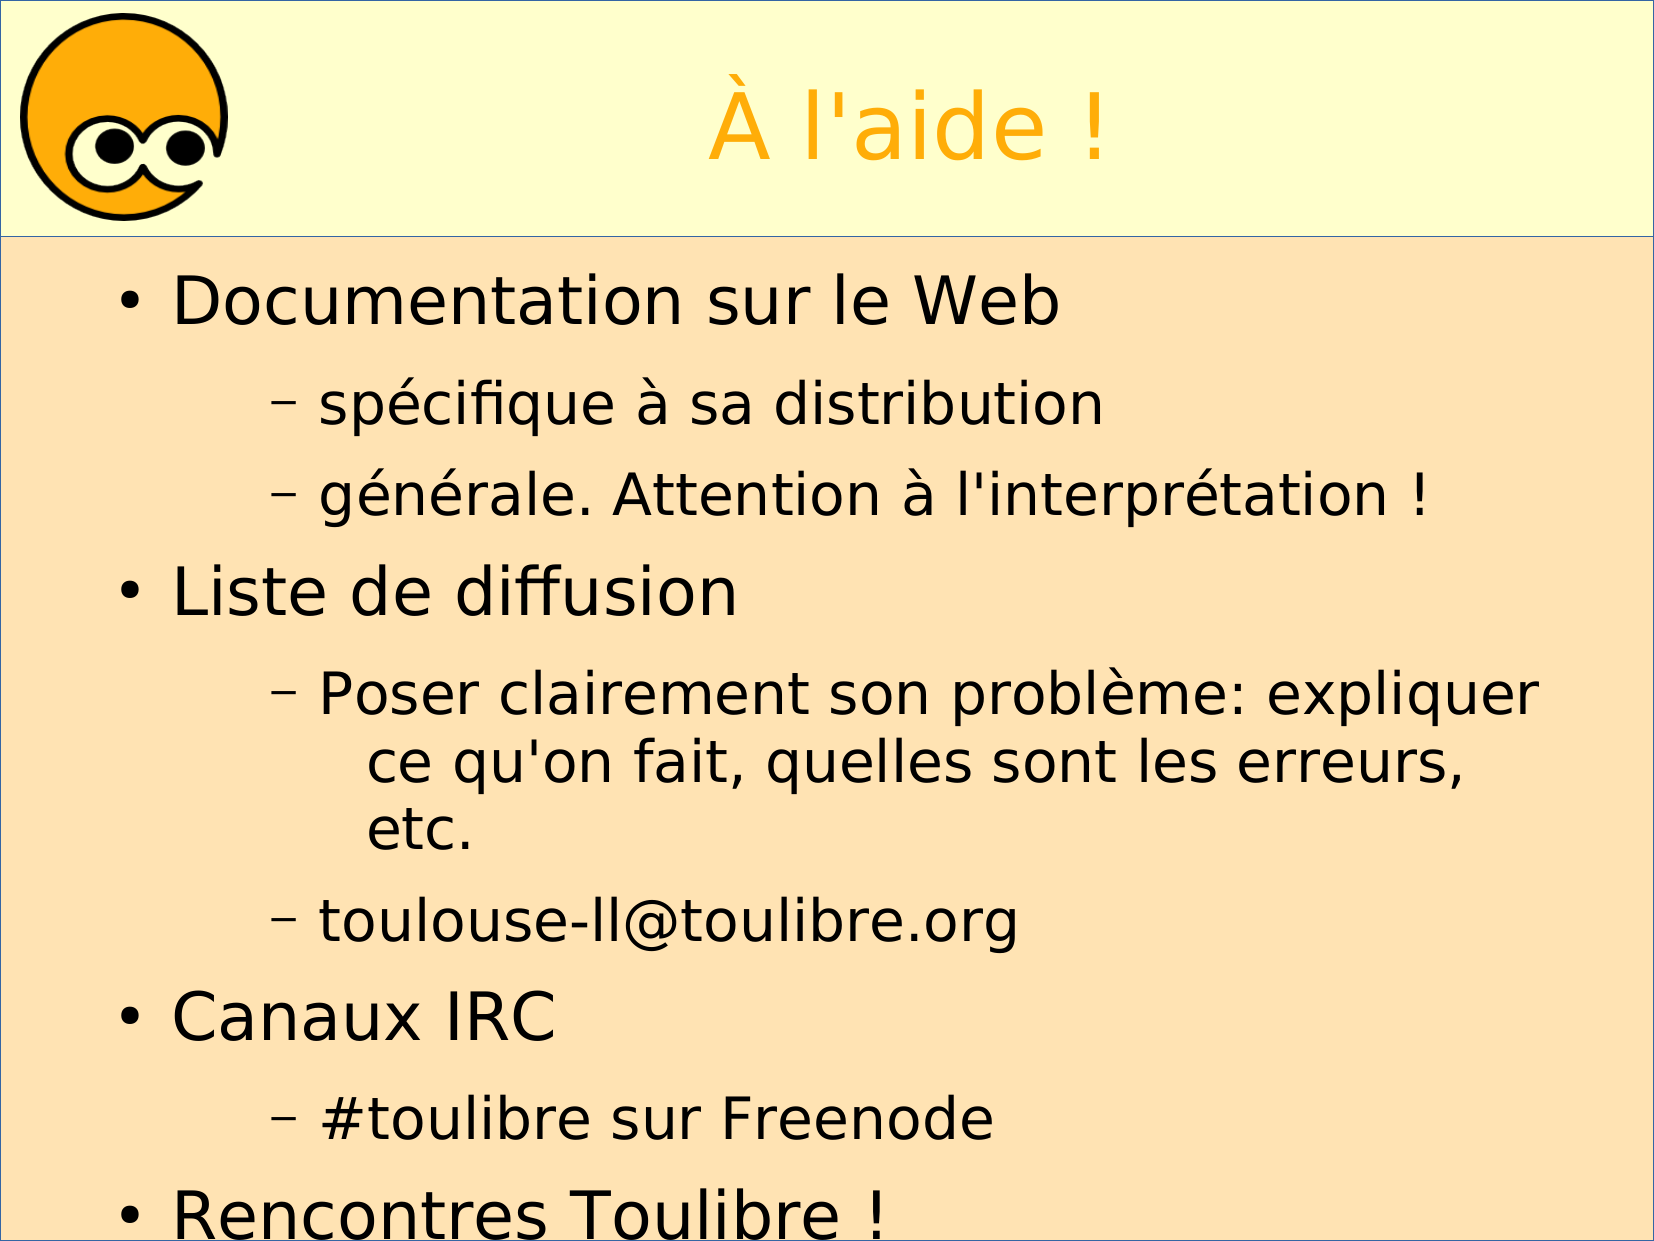

# À l'aide !
Documentation sur le Web
spécifique à sa distribution
générale. Attention à l'interprétation !
Liste de diffusion
Poser clairement son problème: expliquer ce qu'on fait, quelles sont les erreurs, etc.
toulouse-ll@toulibre.org
Canaux IRC
#toulibre sur Freenode
Rencontres Toulibre !